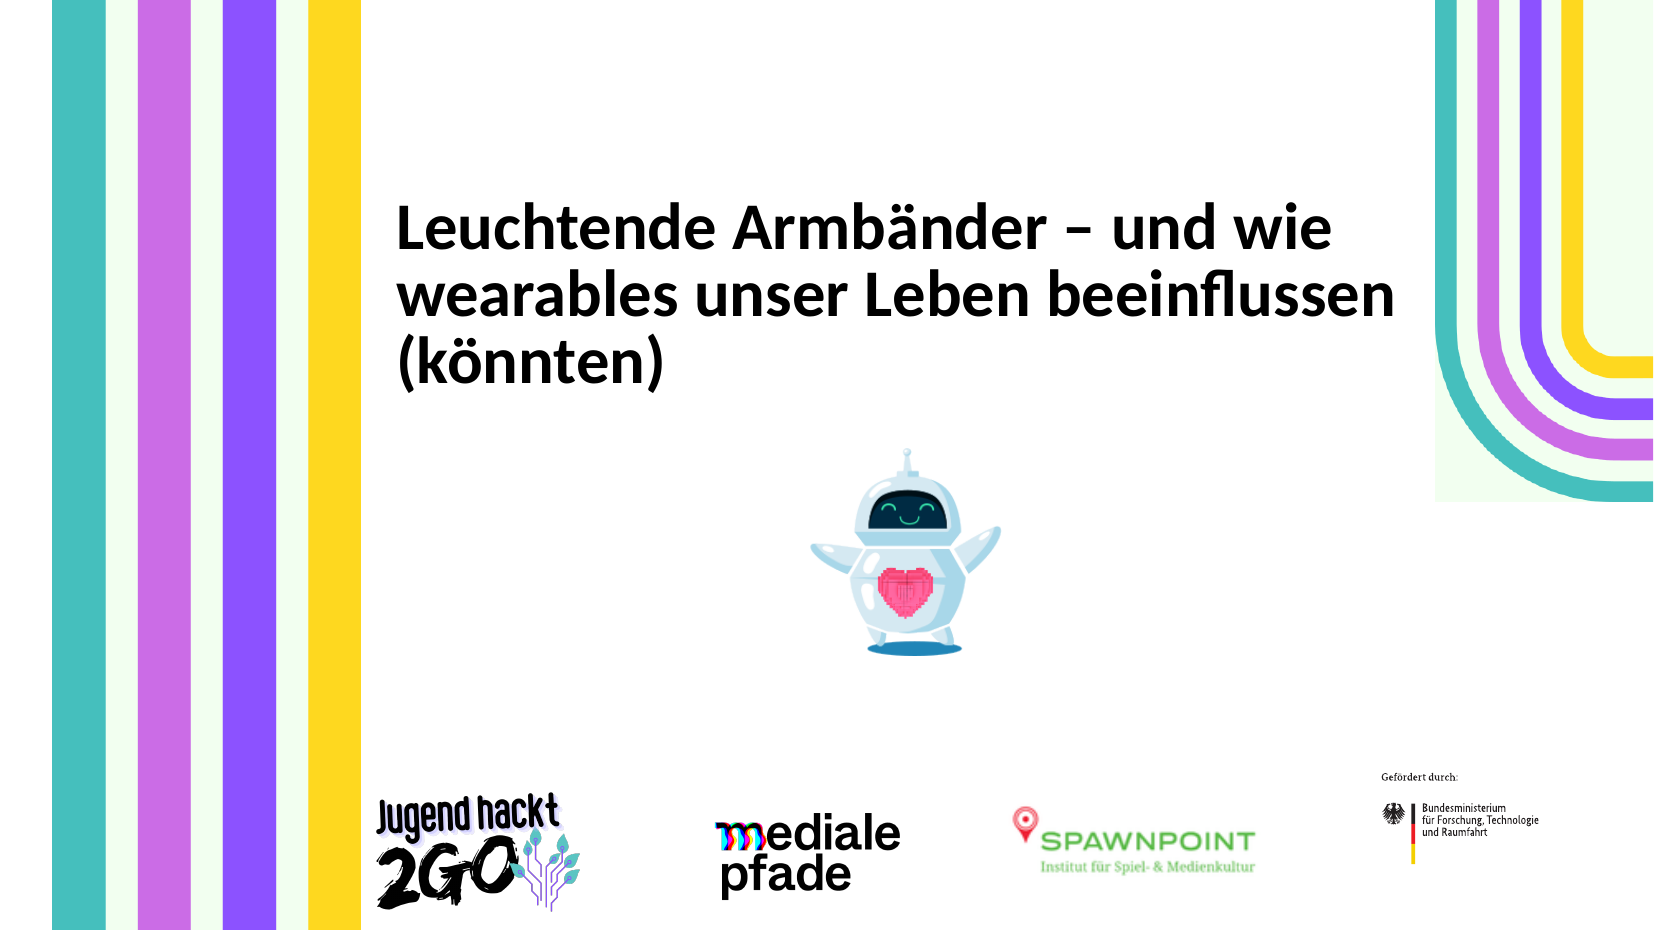

Leuchtende Armbänder – und wie wearables unser Leben beeinflussen (könnten)